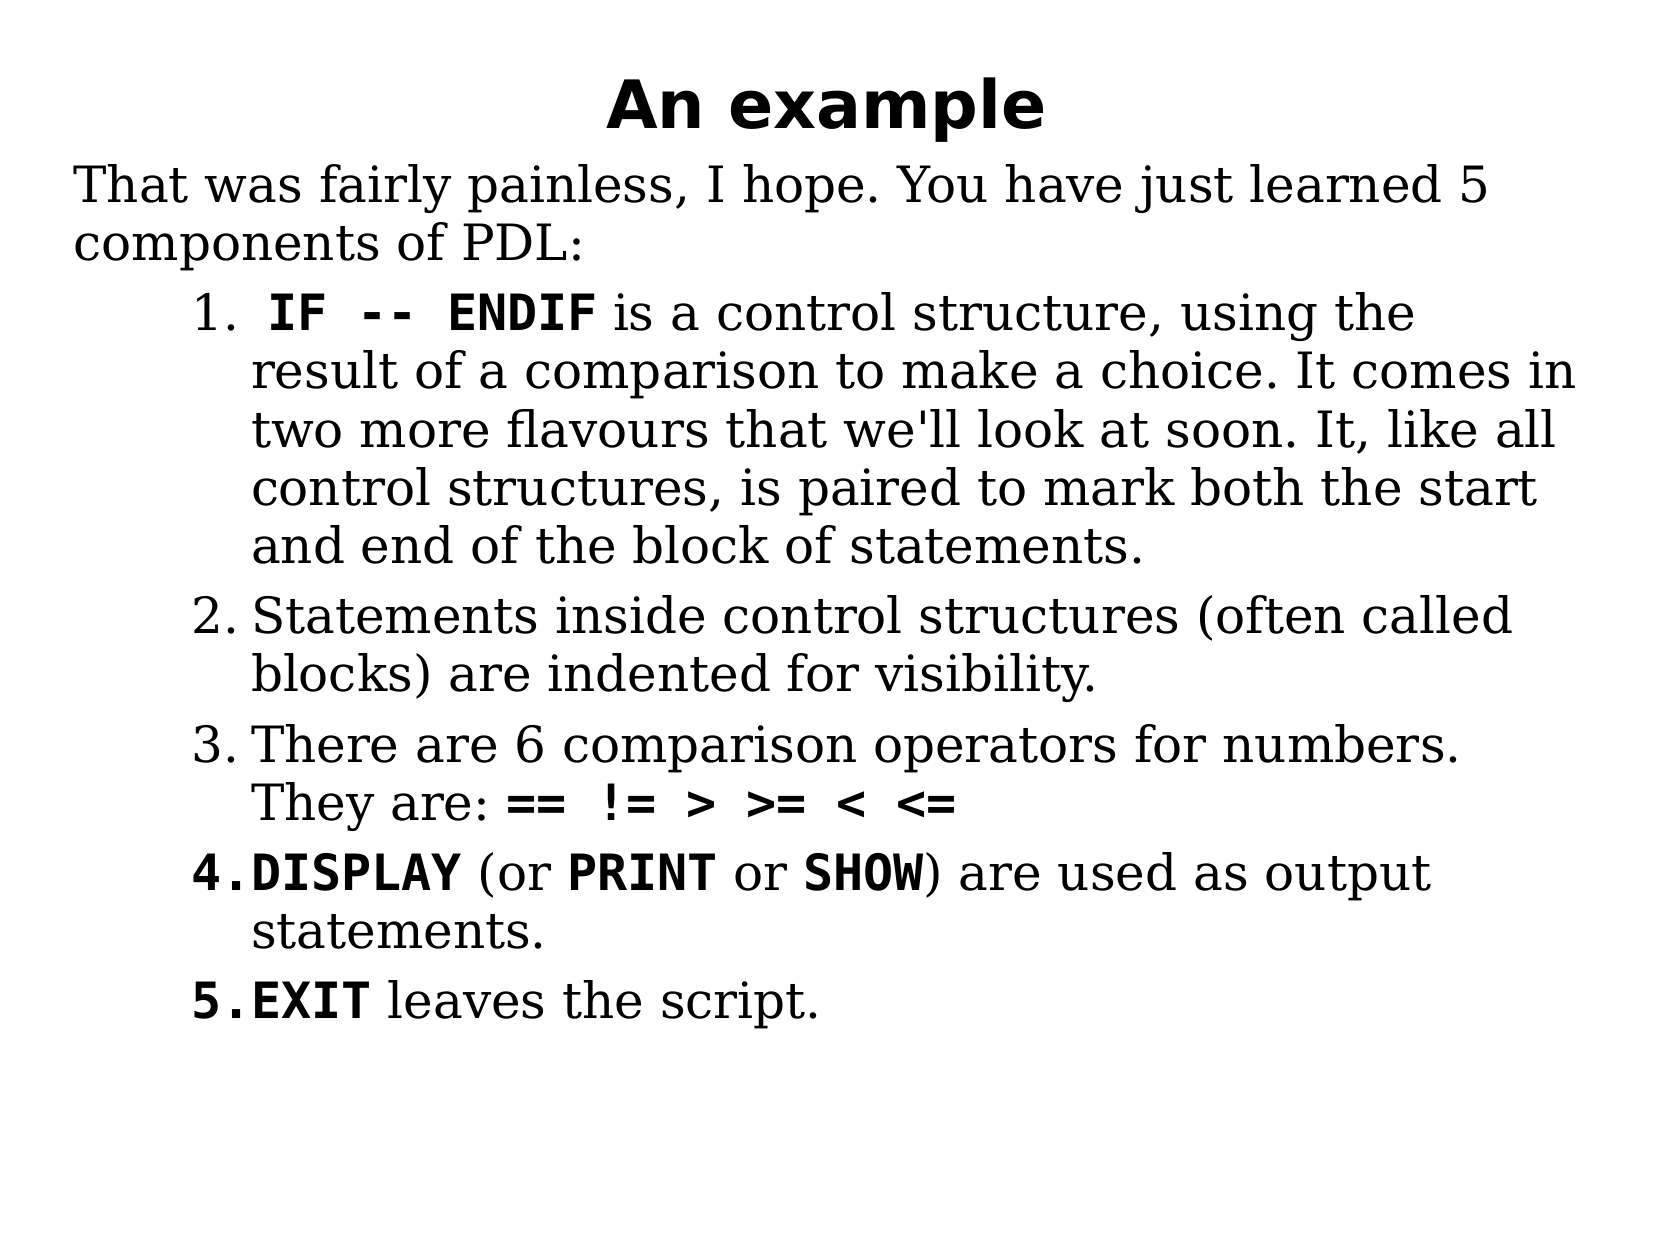

An example
That was fairly painless, I hope. You have just learned 5 components of PDL:
 IF -- ENDIF is a control structure, using the result of a comparison to make a choice. It comes in two more flavours that we'll look at soon. It, like all control structures, is paired to mark both the start and end of the block of statements.
Statements inside control structures (often called blocks) are indented for visibility.
There are 6 comparison operators for numbers. They are: == != > >= < <=
DISPLAY (or PRINT or SHOW) are used as output statements.
EXIT leaves the script.